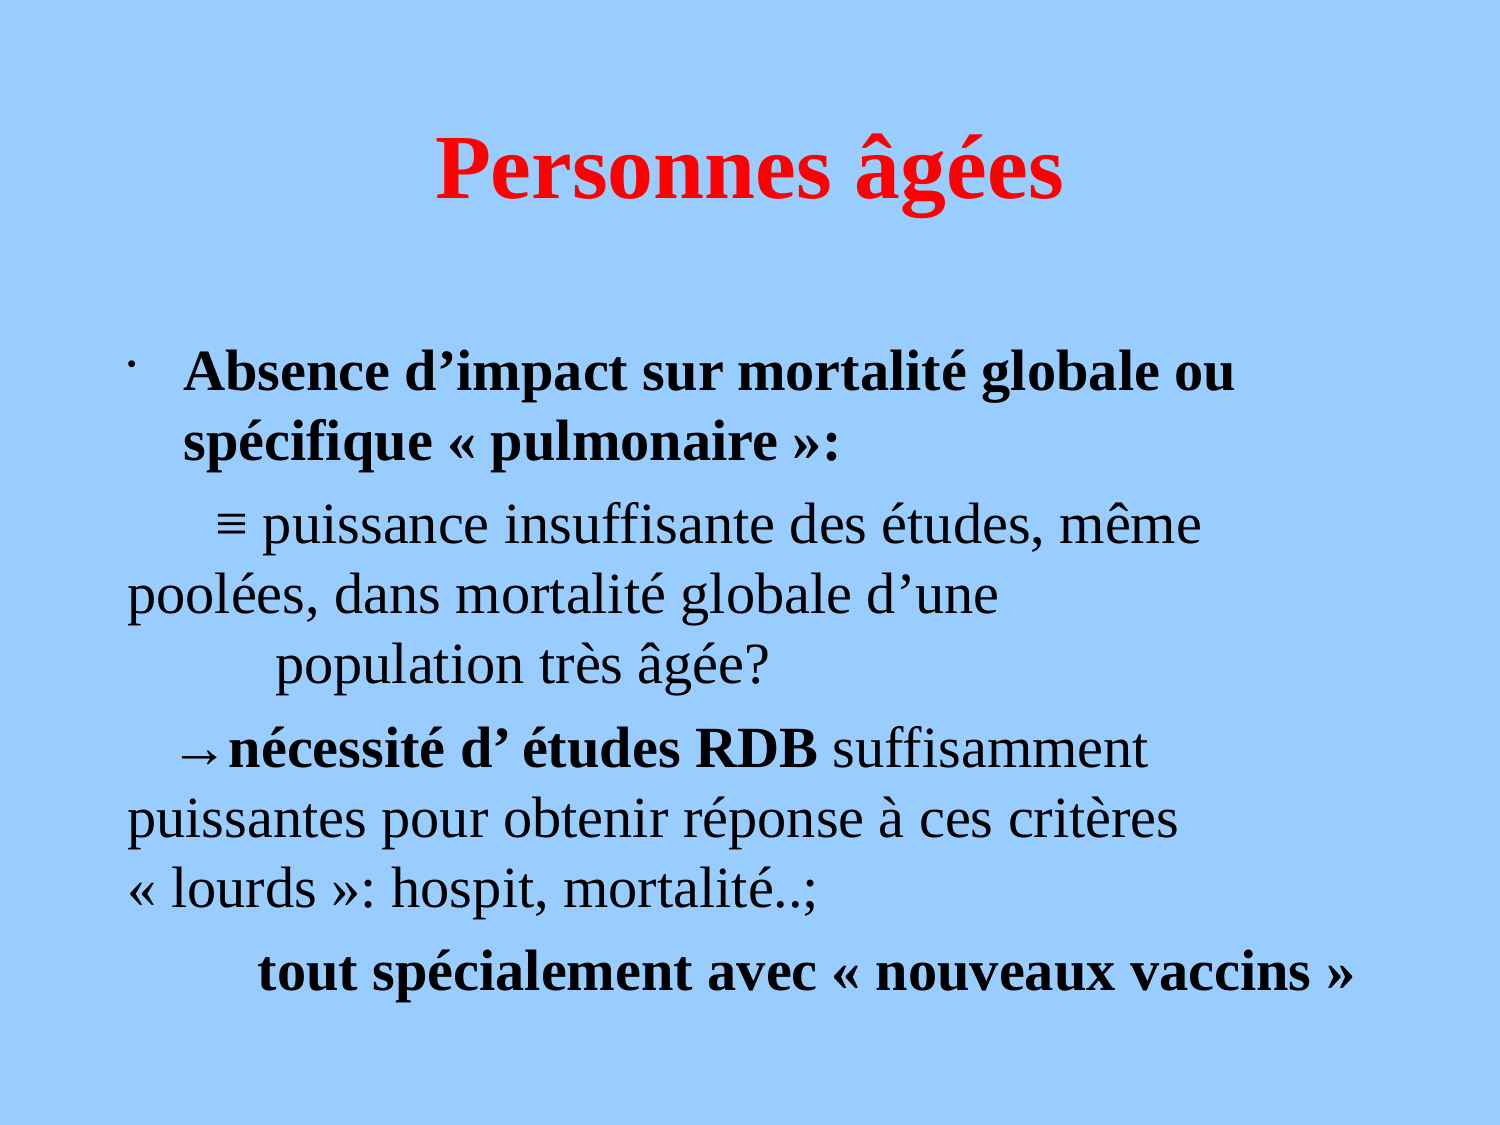

# Personnes âgées
Absence d’impact sur mortalité globale ou 	spécifique « pulmonaire »:
	 ≡ puissance insuffisante des études, même 	poolées, dans mortalité globale d’une 						population très âgée?
 →nécessité d’ études RDB suffisamment 	puissantes pour obtenir réponse à ces critères 		« lourds »: hospit, mortalité..;
 tout spécialement avec « nouveaux vaccins »